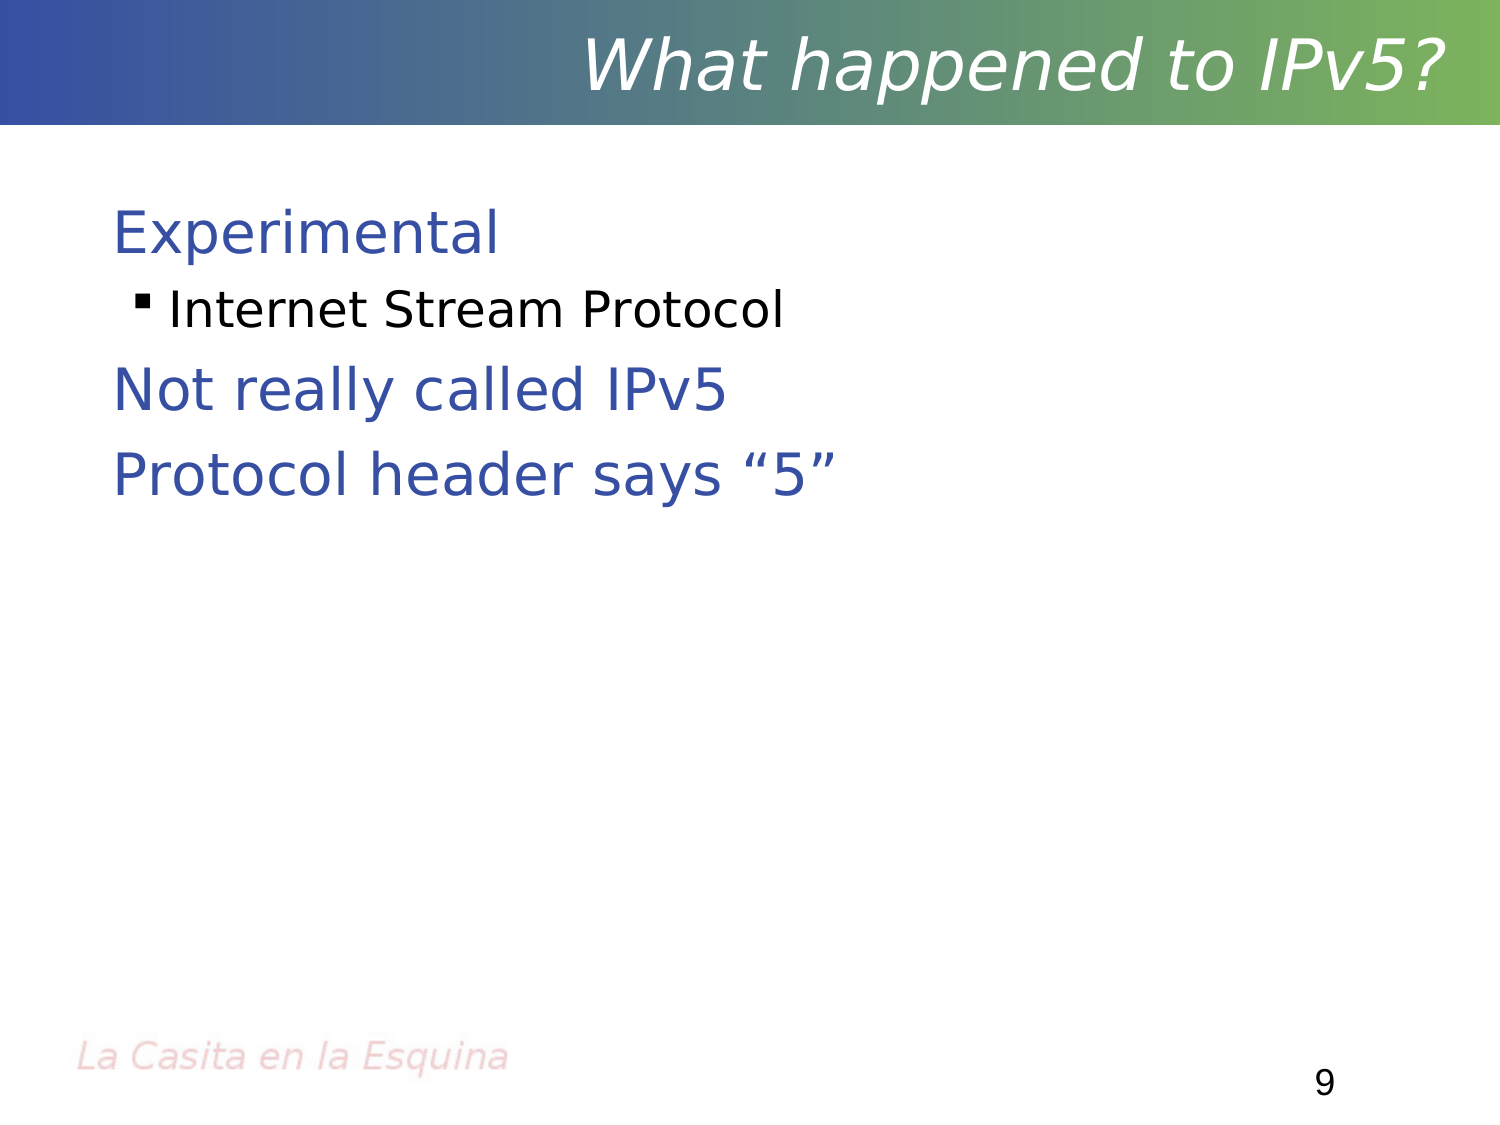

# What happened to IPv5?
Experimental
Internet Stream Protocol
Not really called IPv5
Protocol header says “5”
9